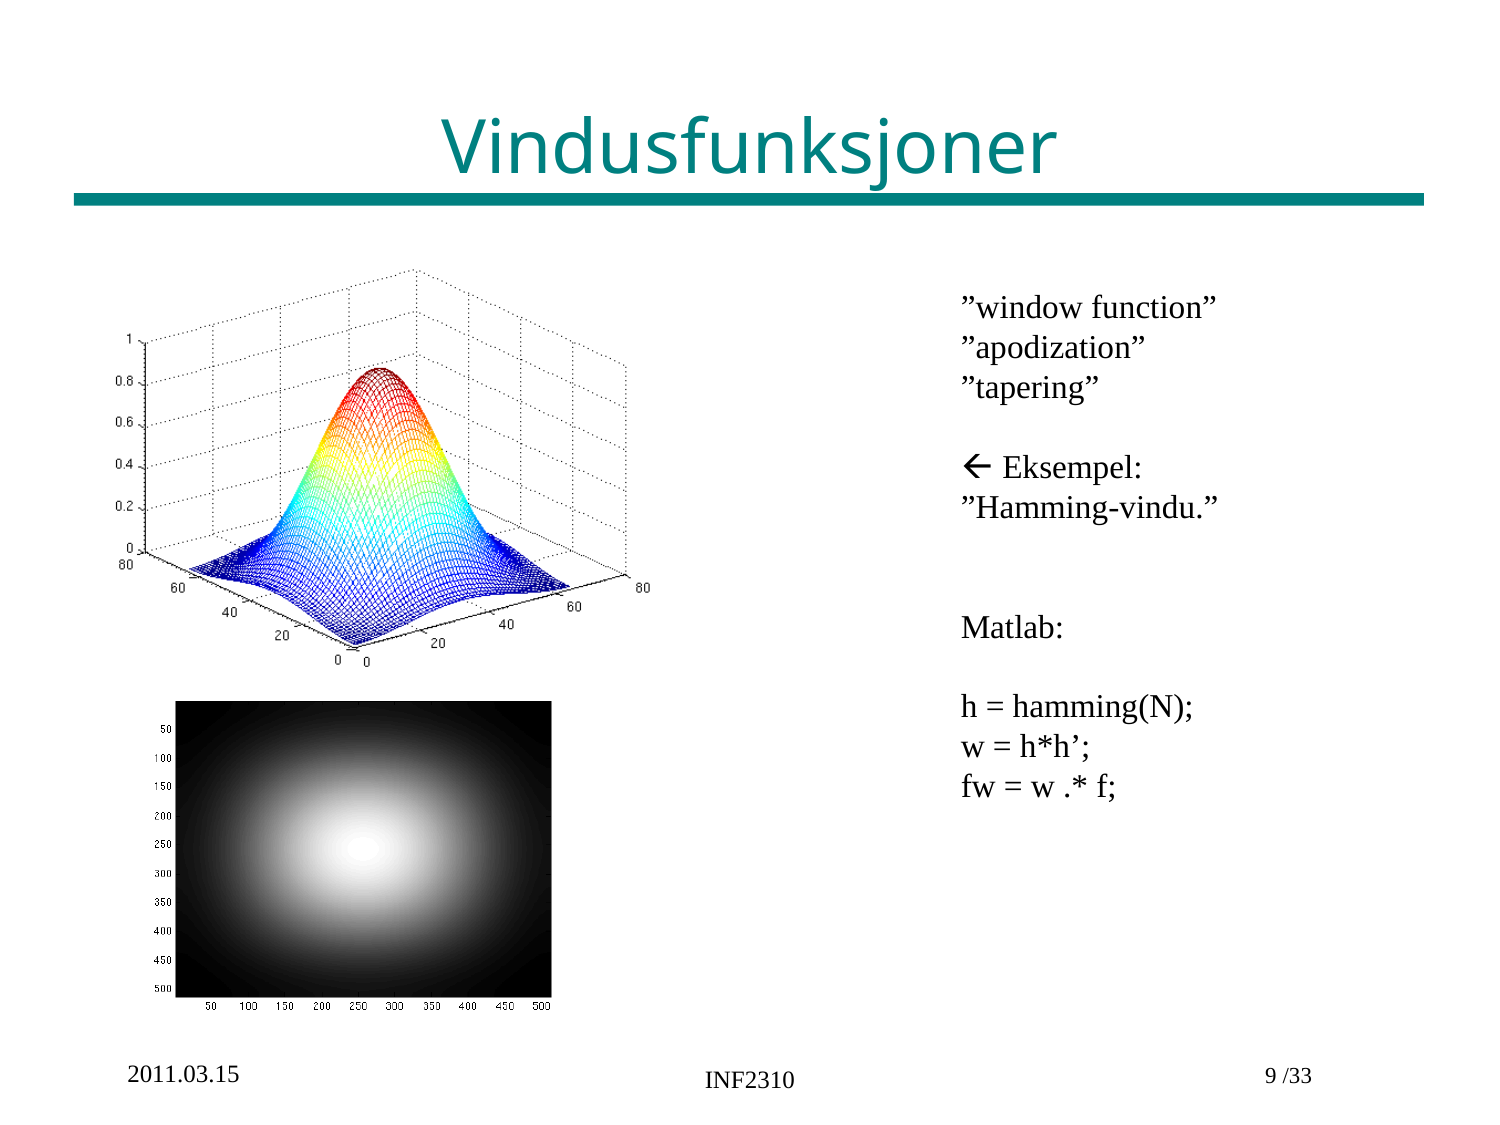

# Vindusfunksjoner
”window function”
”apodization”
”tapering”
 Eksempel:
”Hamming-vindu.”
Matlab:
h = hamming(N);
w = h*h’;
fw = w .* f;
INF2310